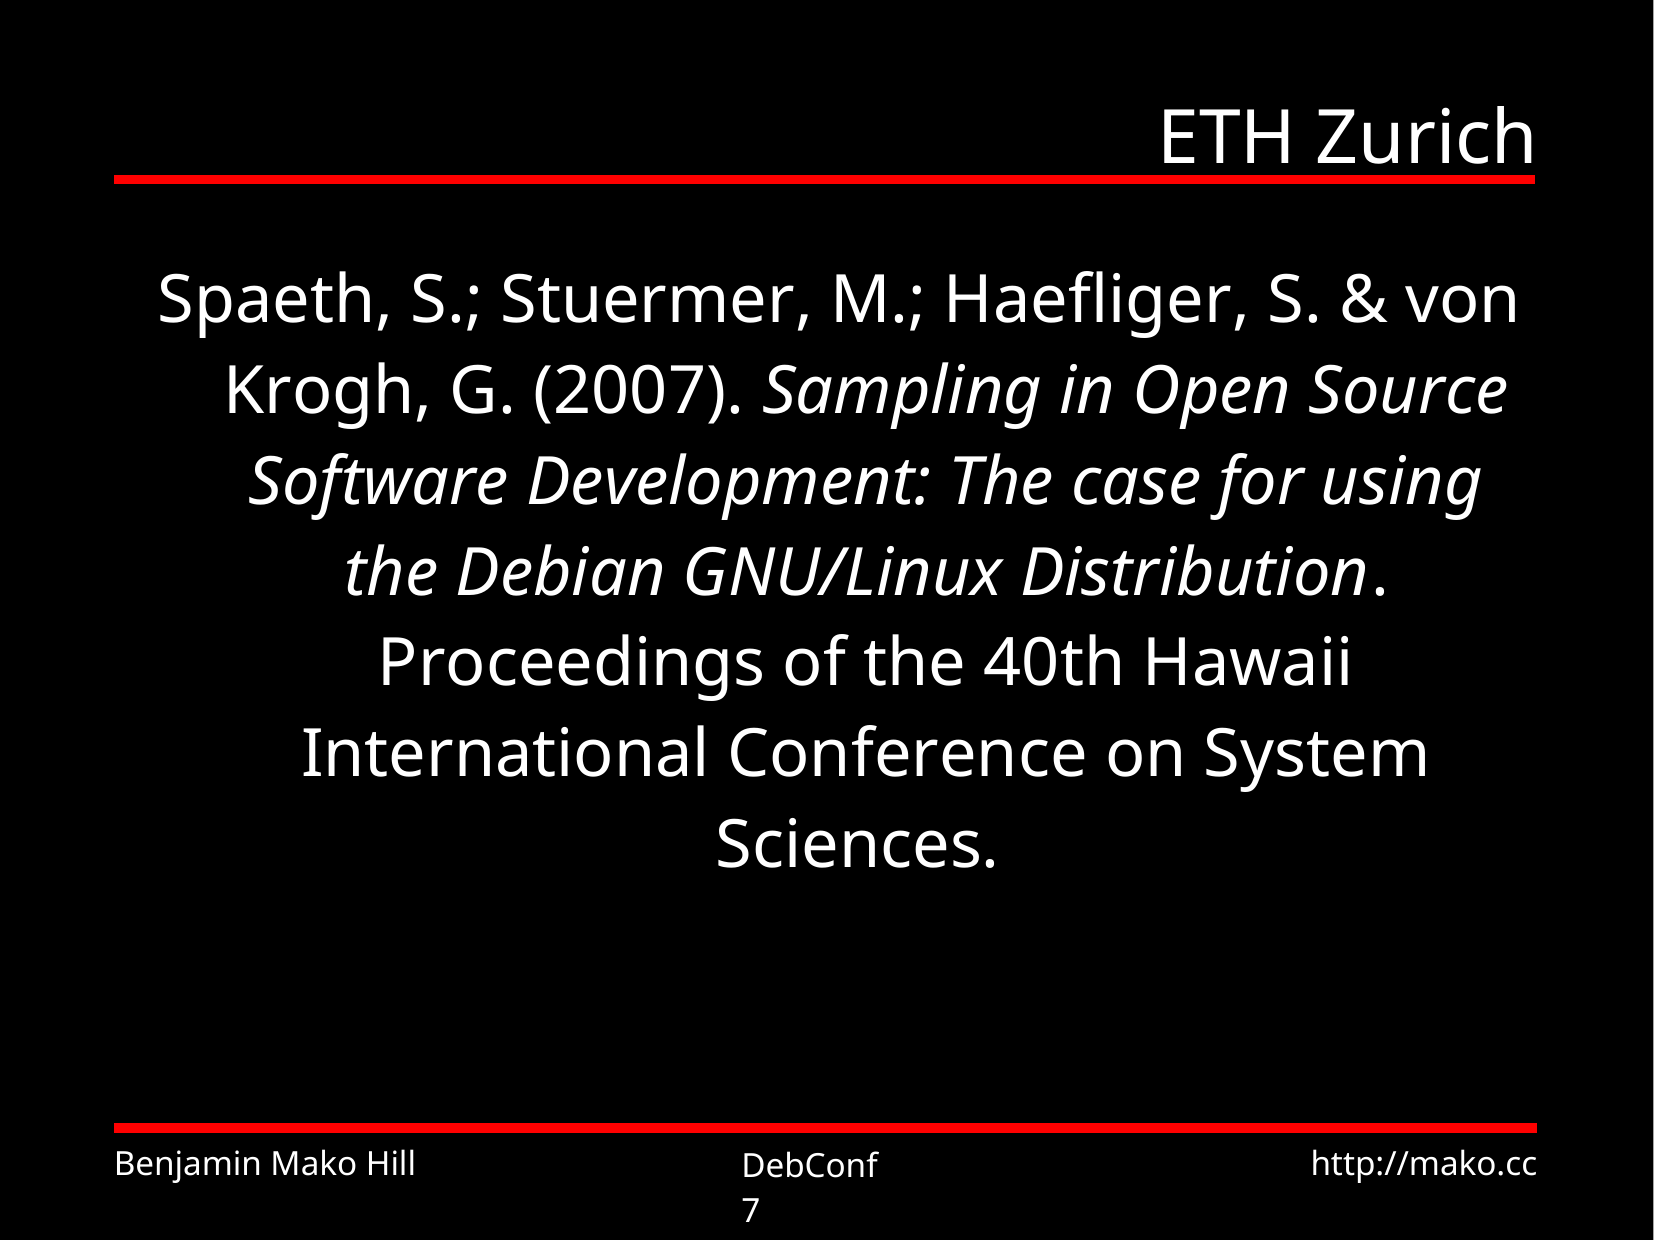

# ETH Zurich
Spaeth, S.; Stuermer, M.; Haefliger, S. & von Krogh, G. (2007). Sampling in Open Source Software Development: The case for using the Debian GNU/Linux Distribution. Proceedings of the 40th Hawaii International Conference on System Sciences.